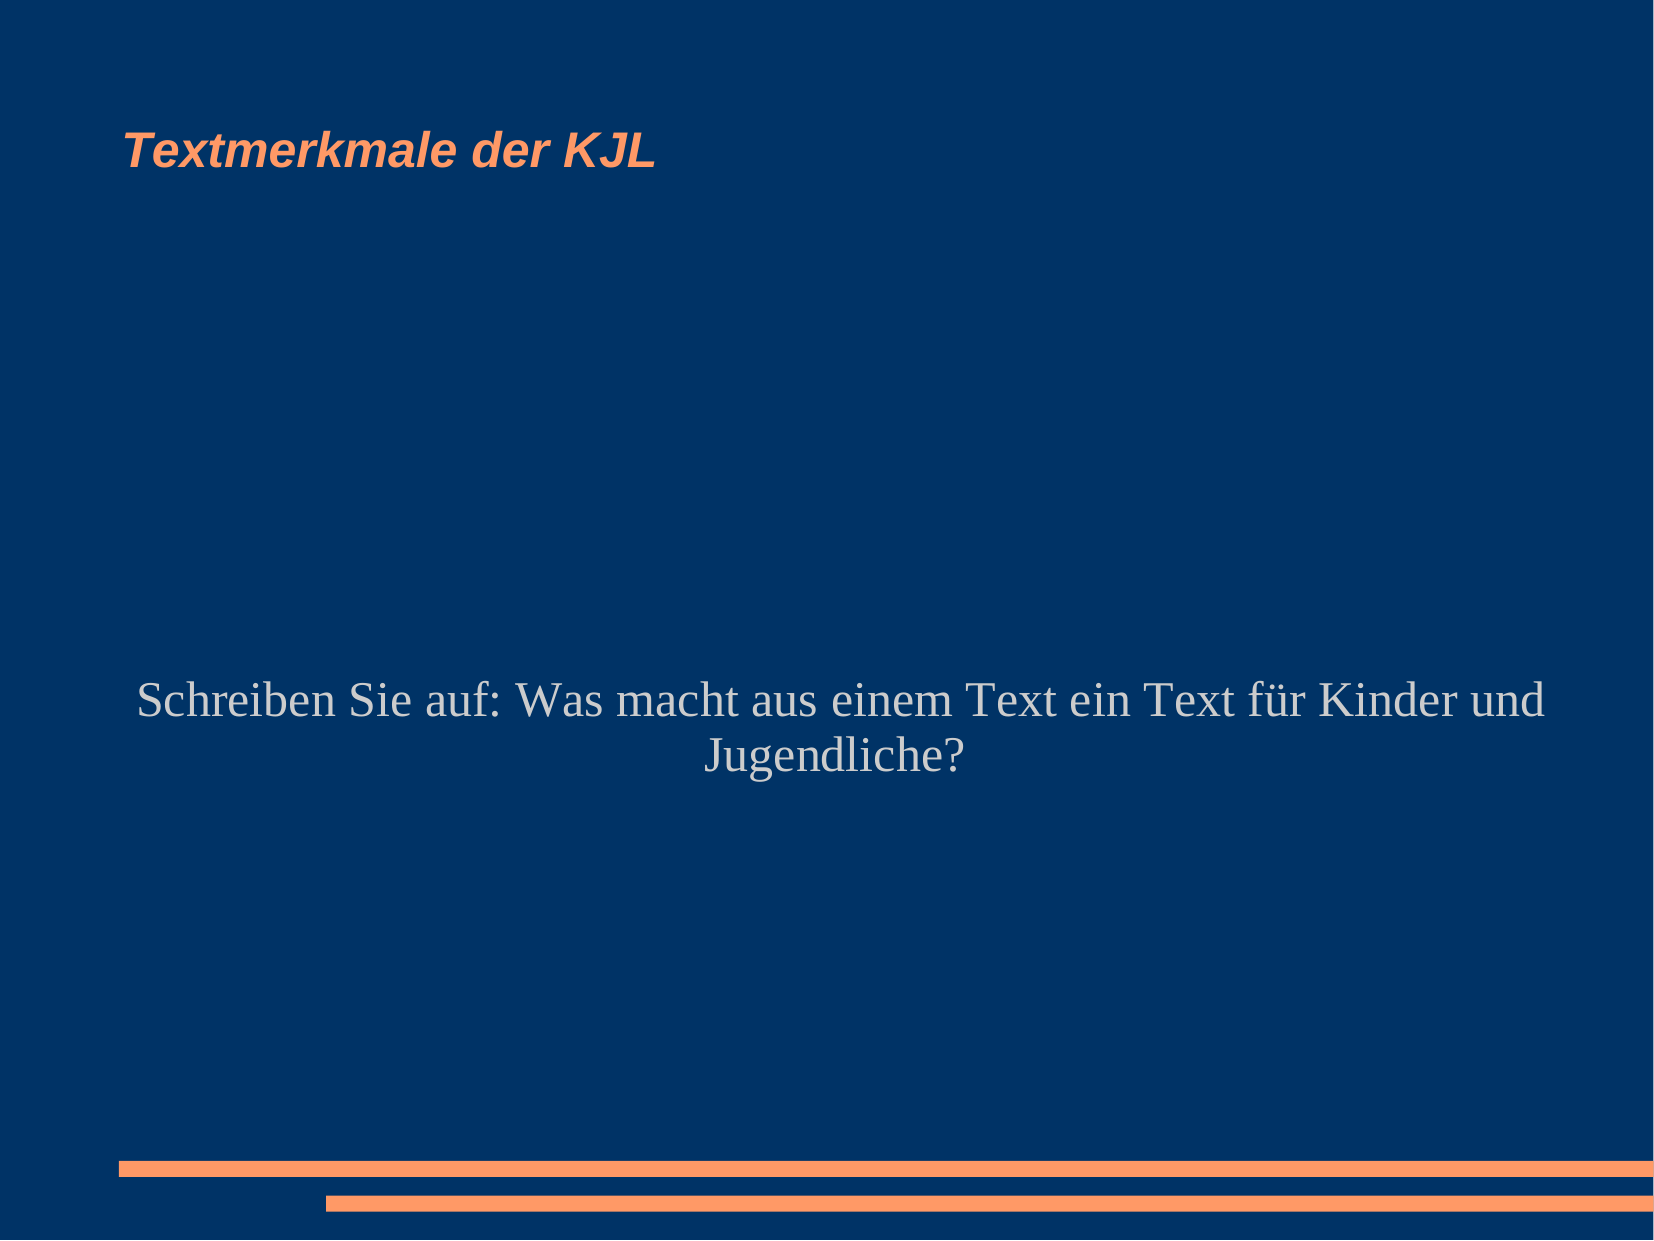

# Textmerkmale der KJL
Schreiben Sie auf: Was macht aus einem Text ein Text für Kinder und Jugendliche?